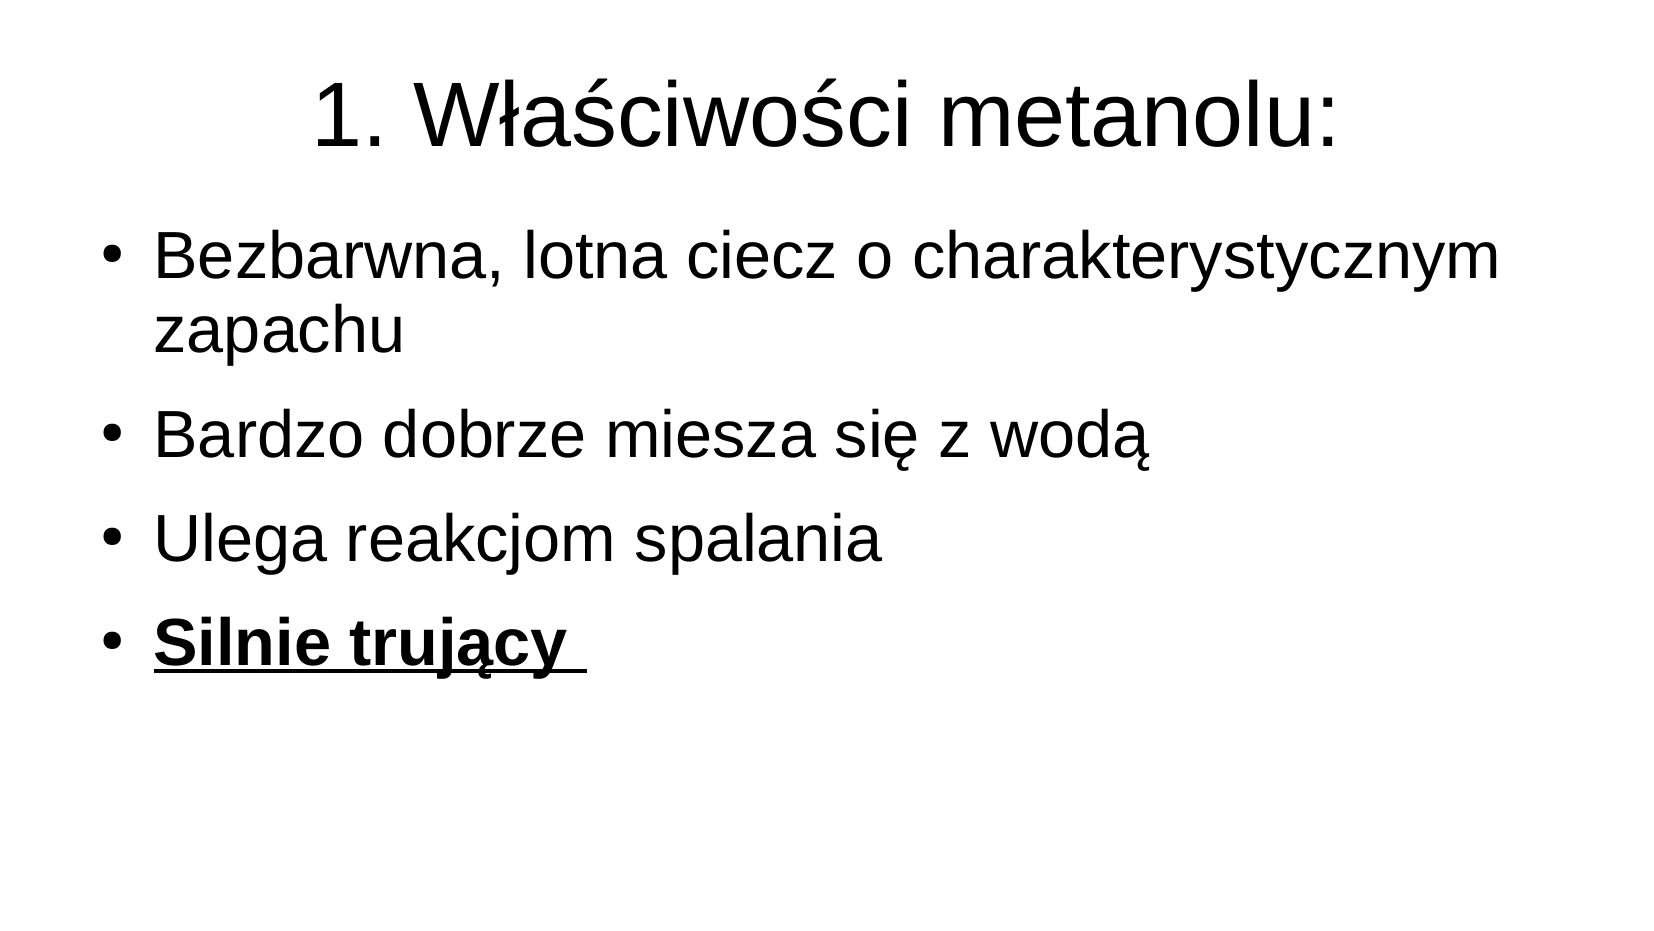

# 1. Właściwości metanolu:
Bezbarwna, lotna ciecz o charakterystycznym zapachu
Bardzo dobrze miesza się z wodą
Ulega reakcjom spalania
Silnie trujący